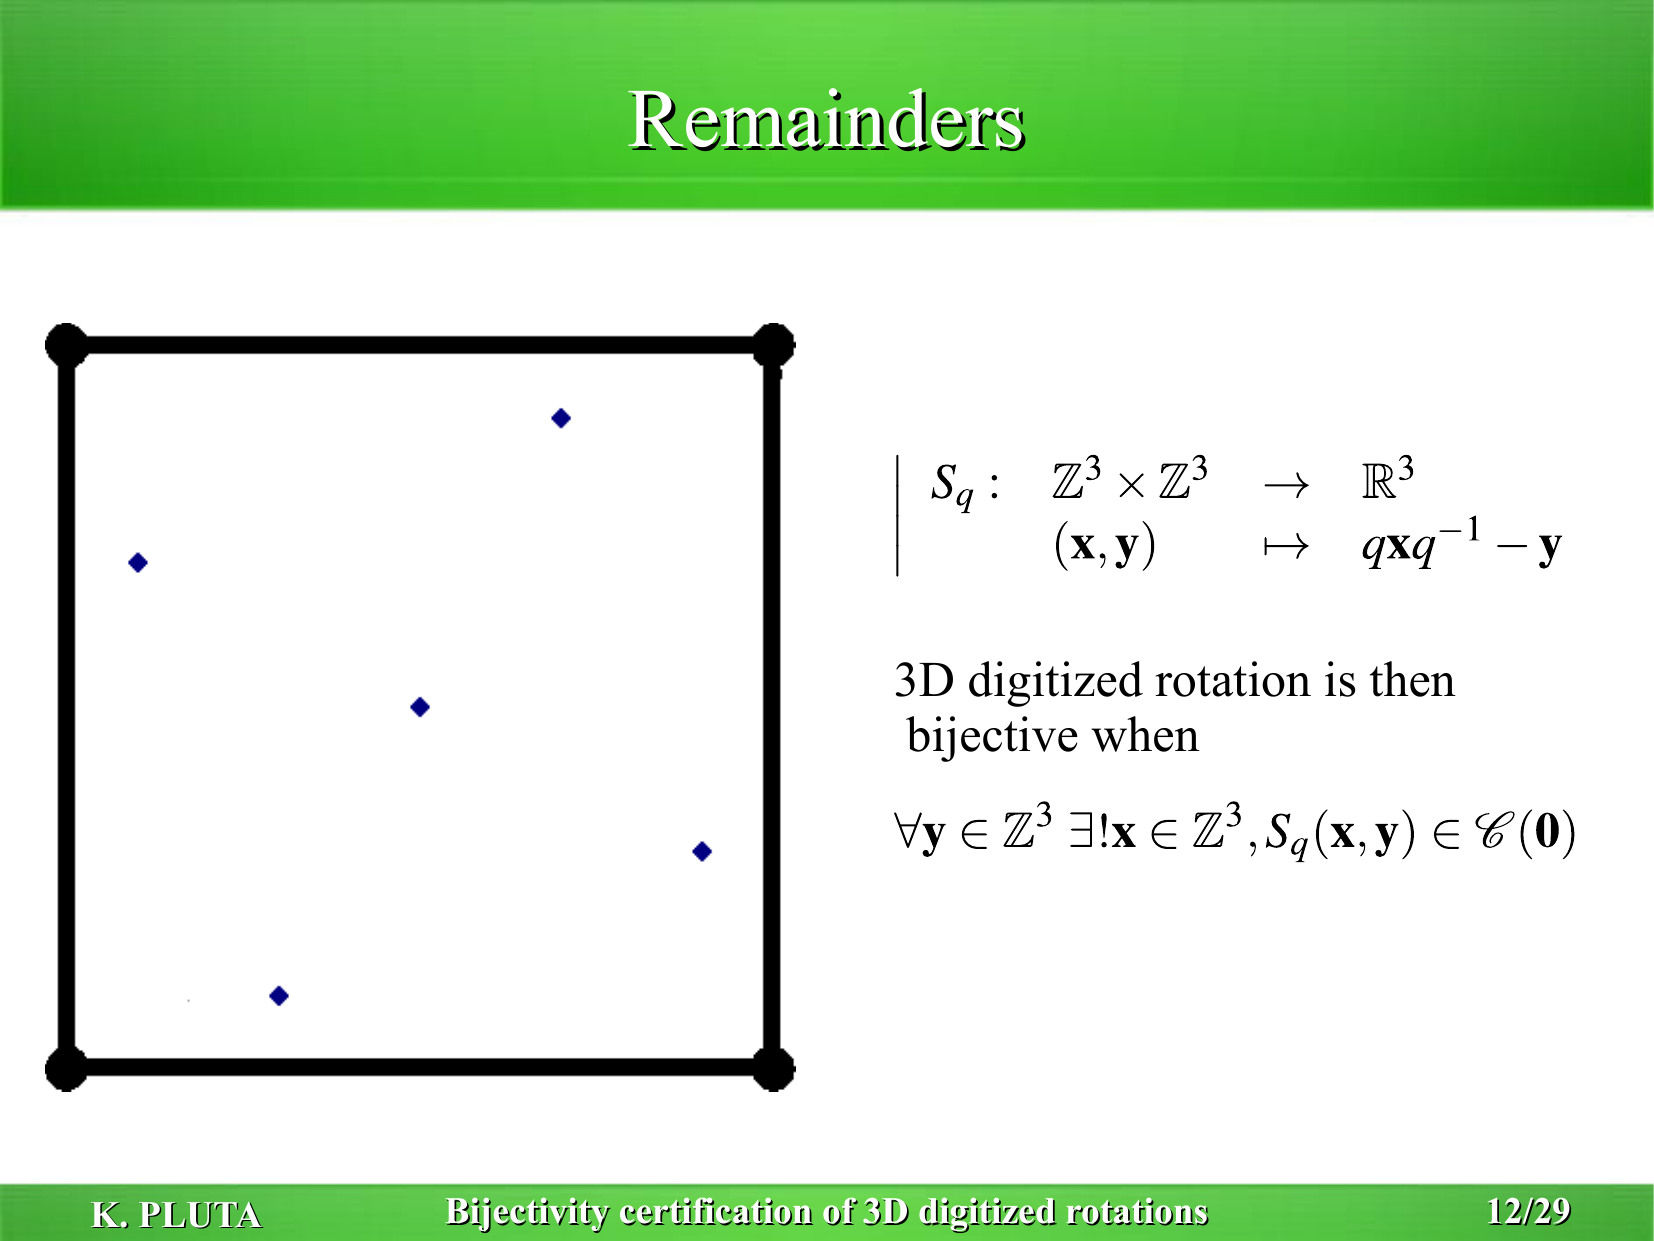

# Remainders
3D digitized rotation is then
 bijective when
Bijectivity certification of 3D digitized rotations
12